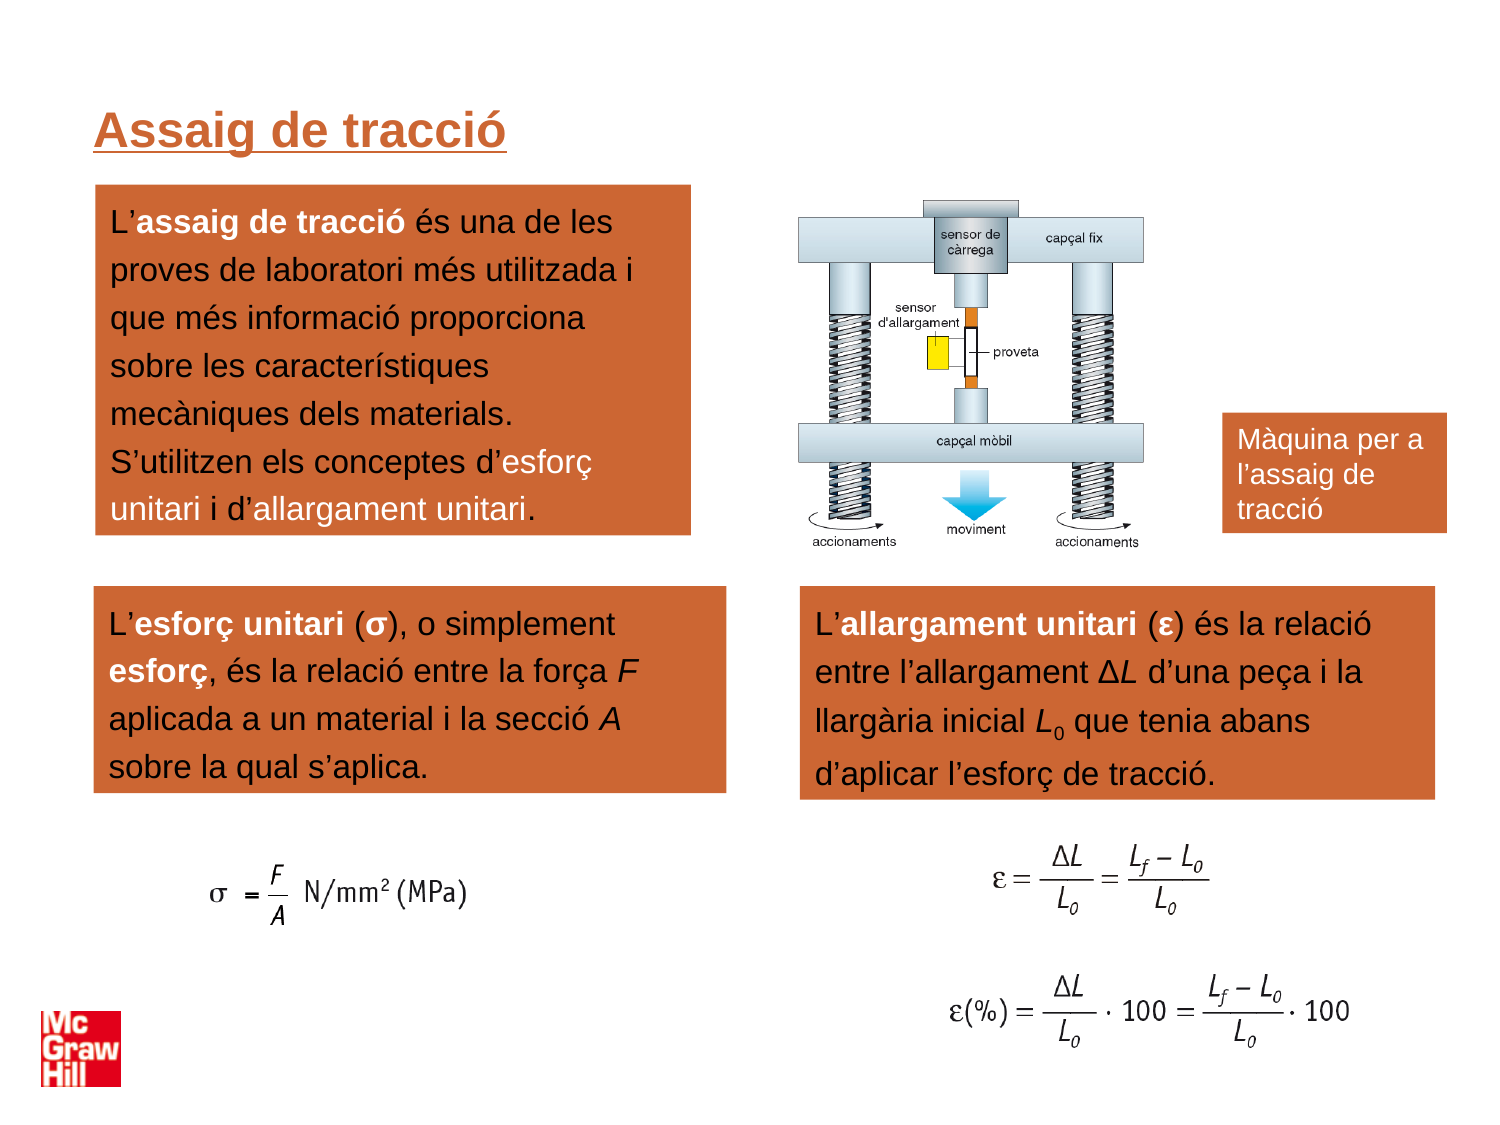

Assaig de tracció
L’assaig de tracció és una de les proves de laboratori més utilitzada i que més informació proporciona sobre les característiques mecàniques dels materials.
S’utilitzen els conceptes d’esforç unitari i d’allargament unitari.
Màquina per a l’assaig de tracció
L’esforç unitari (σ), o simplement esforç, és la relació entre la força F aplicada a un material i la secció A sobre la qual s’aplica.
L’allargament unitari (ε) és la relació entre l’allargament ΔL d’una peça i la llargària inicial L0 que tenia abans d’aplicar l’esforç de tracció.